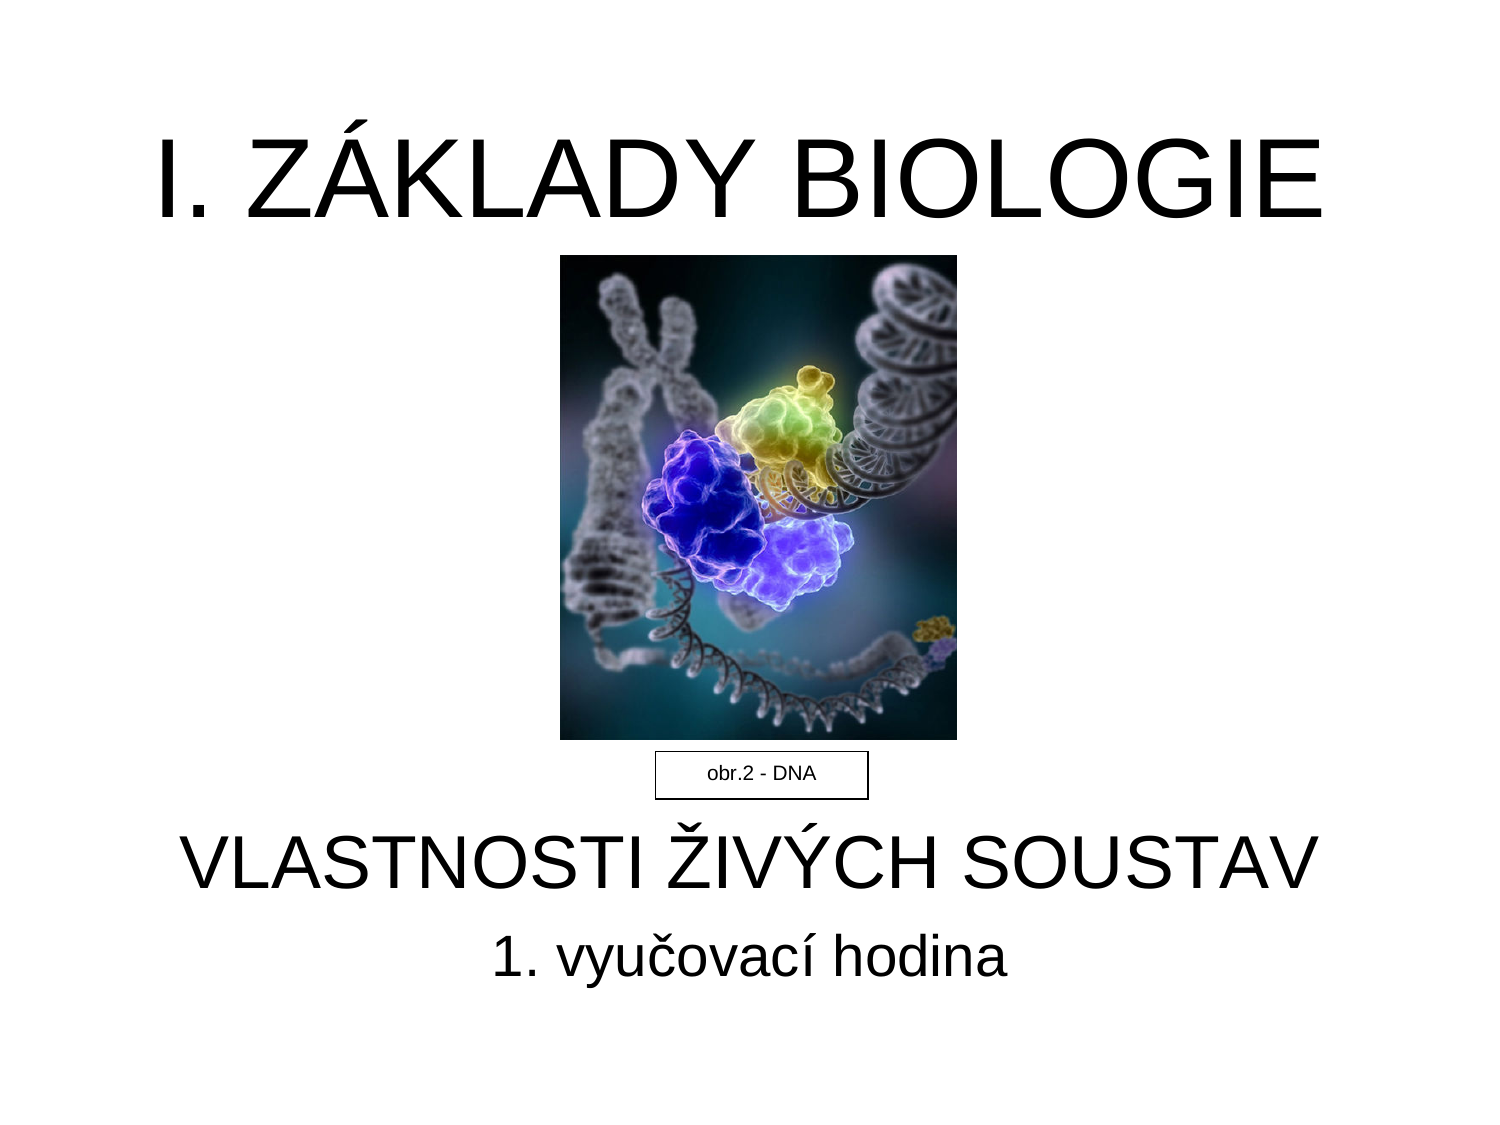

# I. ZÁKLADY BIOLOGIE
VLASTNOSTI ŽIVÝCH SOUSTAV
1. vyučovací hodina
obr.2 - DNA